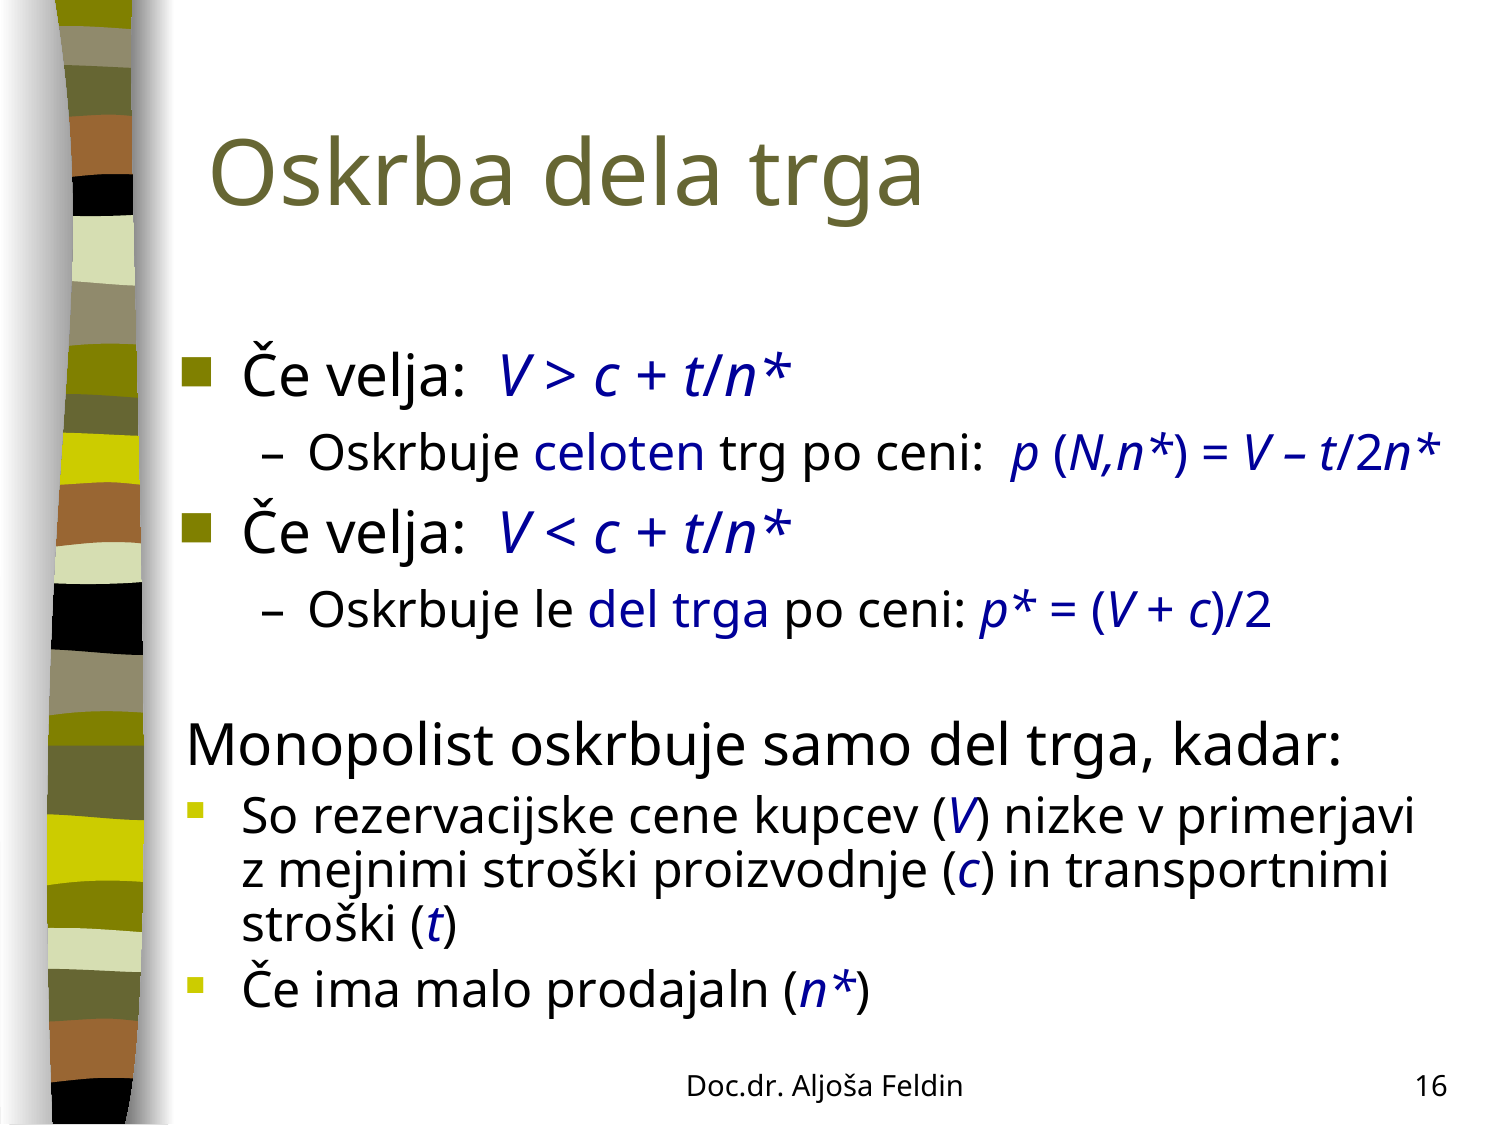

# Oskrba dela trga
Če velja: V > c + t/n*
Oskrbuje celoten trg po ceni: p (N,n*) = V – t/2n*
Če velja: V < c + t/n*
Oskrbuje le del trga po ceni: p* = (V + c)/2
Monopolist oskrbuje samo del trga, kadar:
So rezervacijske cene kupcev (V) nizke v primerjavi z mejnimi stroški proizvodnje (c) in transportnimi stroški (t)
Če ima malo prodajaln (n*)
Doc.dr. Aljoša Feldin